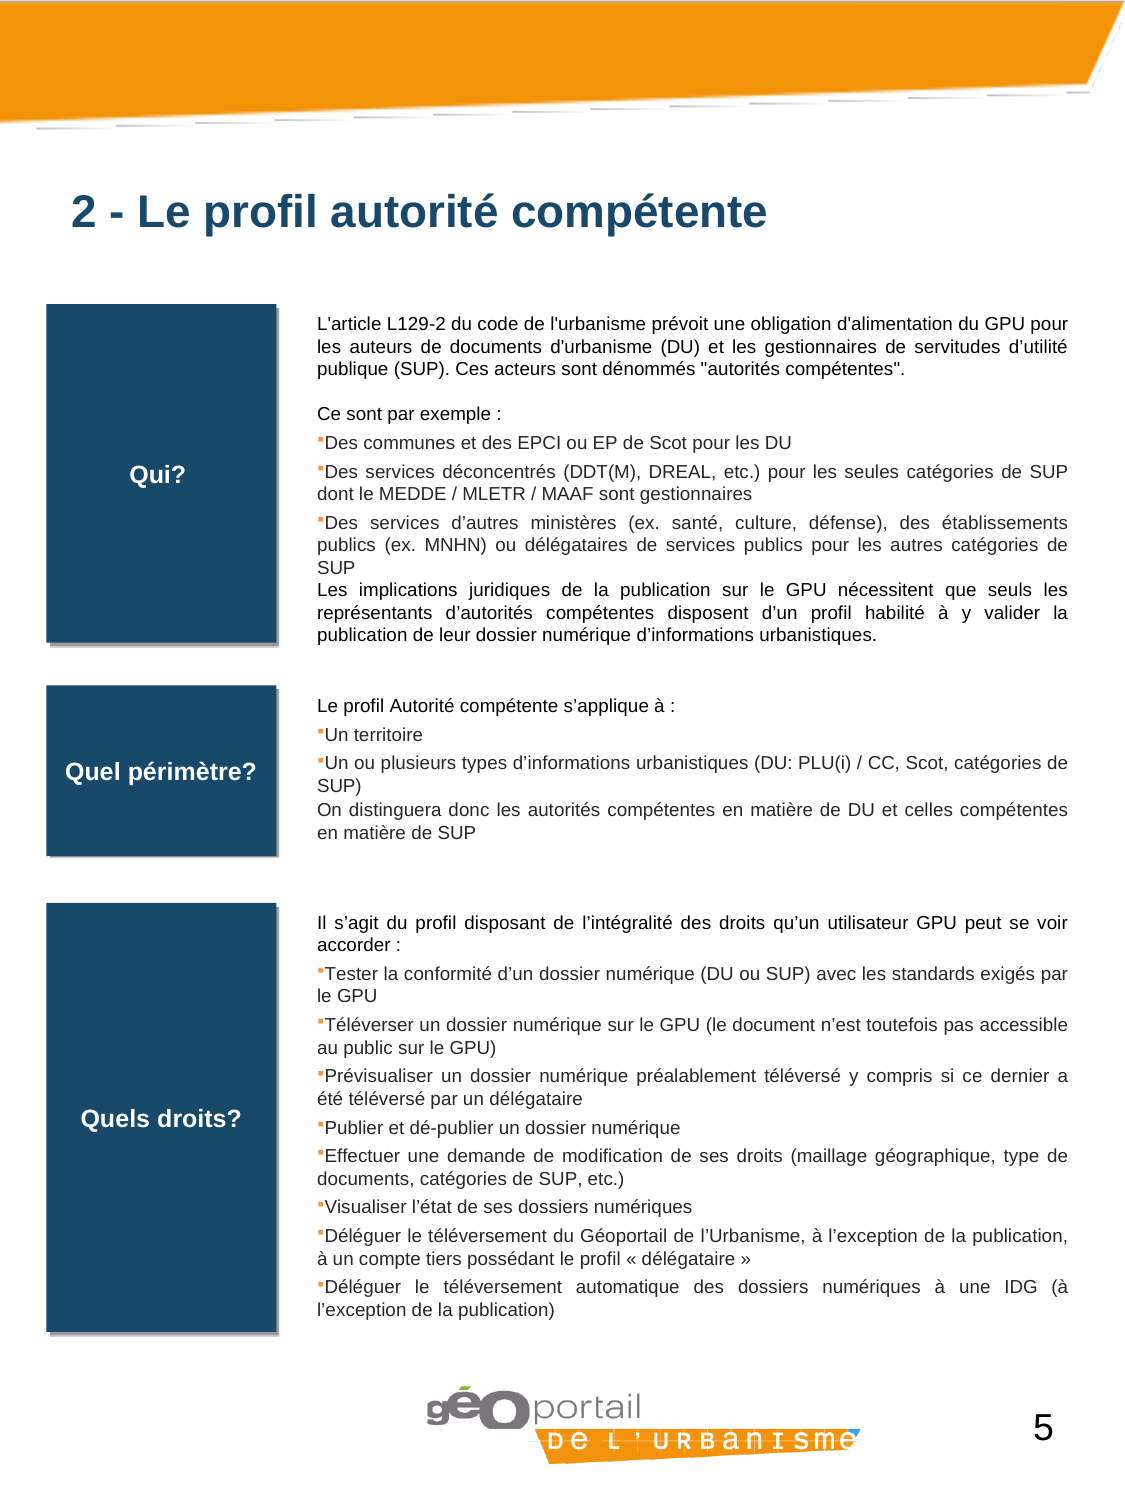

# 2 - Le profil autorité compétente
Qui?
L'article L129-2 du code de l'urbanisme prévoit une obligation d'alimentation du GPU pour les auteurs de documents d'urbanisme (DU) et les gestionnaires de servitudes d’utilité publique (SUP). Ces acteurs sont dénommés "autorités compétentes".
Ce sont par exemple :
Des communes et des EPCI ou EP de Scot pour les DU
Des services déconcentrés (DDT(M), DREAL, etc.) pour les seules catégories de SUP dont le MEDDE / MLETR / MAAF sont gestionnaires
Des services d’autres ministères (ex. santé, culture, défense), des établissements publics (ex. MNHN) ou délégataires de services publics pour les autres catégories de SUP
Les implications juridiques de la publication sur le GPU nécessitent que seuls les représentants d’autorités compétentes disposent d’un profil habilité à y valider la publication de leur dossier numérique d’informations urbanistiques.
Quel périmètre?
Le profil Autorité compétente s’applique à :
Un territoire
Un ou plusieurs types d’informations urbanistiques (DU: PLU(i) / CC, Scot, catégories de SUP)
On distinguera donc les autorités compétentes en matière de DU et celles compétentes en matière de SUP
Quels droits?
Il s’agit du profil disposant de l’intégralité des droits qu’un utilisateur GPU peut se voir accorder :
Tester la conformité d’un dossier numérique (DU ou SUP) avec les standards exigés par le GPU
Téléverser un dossier numérique sur le GPU (le document n’est toutefois pas accessible au public sur le GPU)
Prévisualiser un dossier numérique préalablement téléversé y compris si ce dernier a été téléversé par un délégataire
Publier et dé-publier un dossier numérique
Effectuer une demande de modification de ses droits (maillage géographique, type de documents, catégories de SUP, etc.)
Visualiser l’état de ses dossiers numériques
Déléguer le téléversement du Géoportail de l’Urbanisme, à l’exception de la publication, à un compte tiers possédant le profil « délégataire »
Déléguer le téléversement automatique des dossiers numériques à une IDG (à l’exception de la publication)